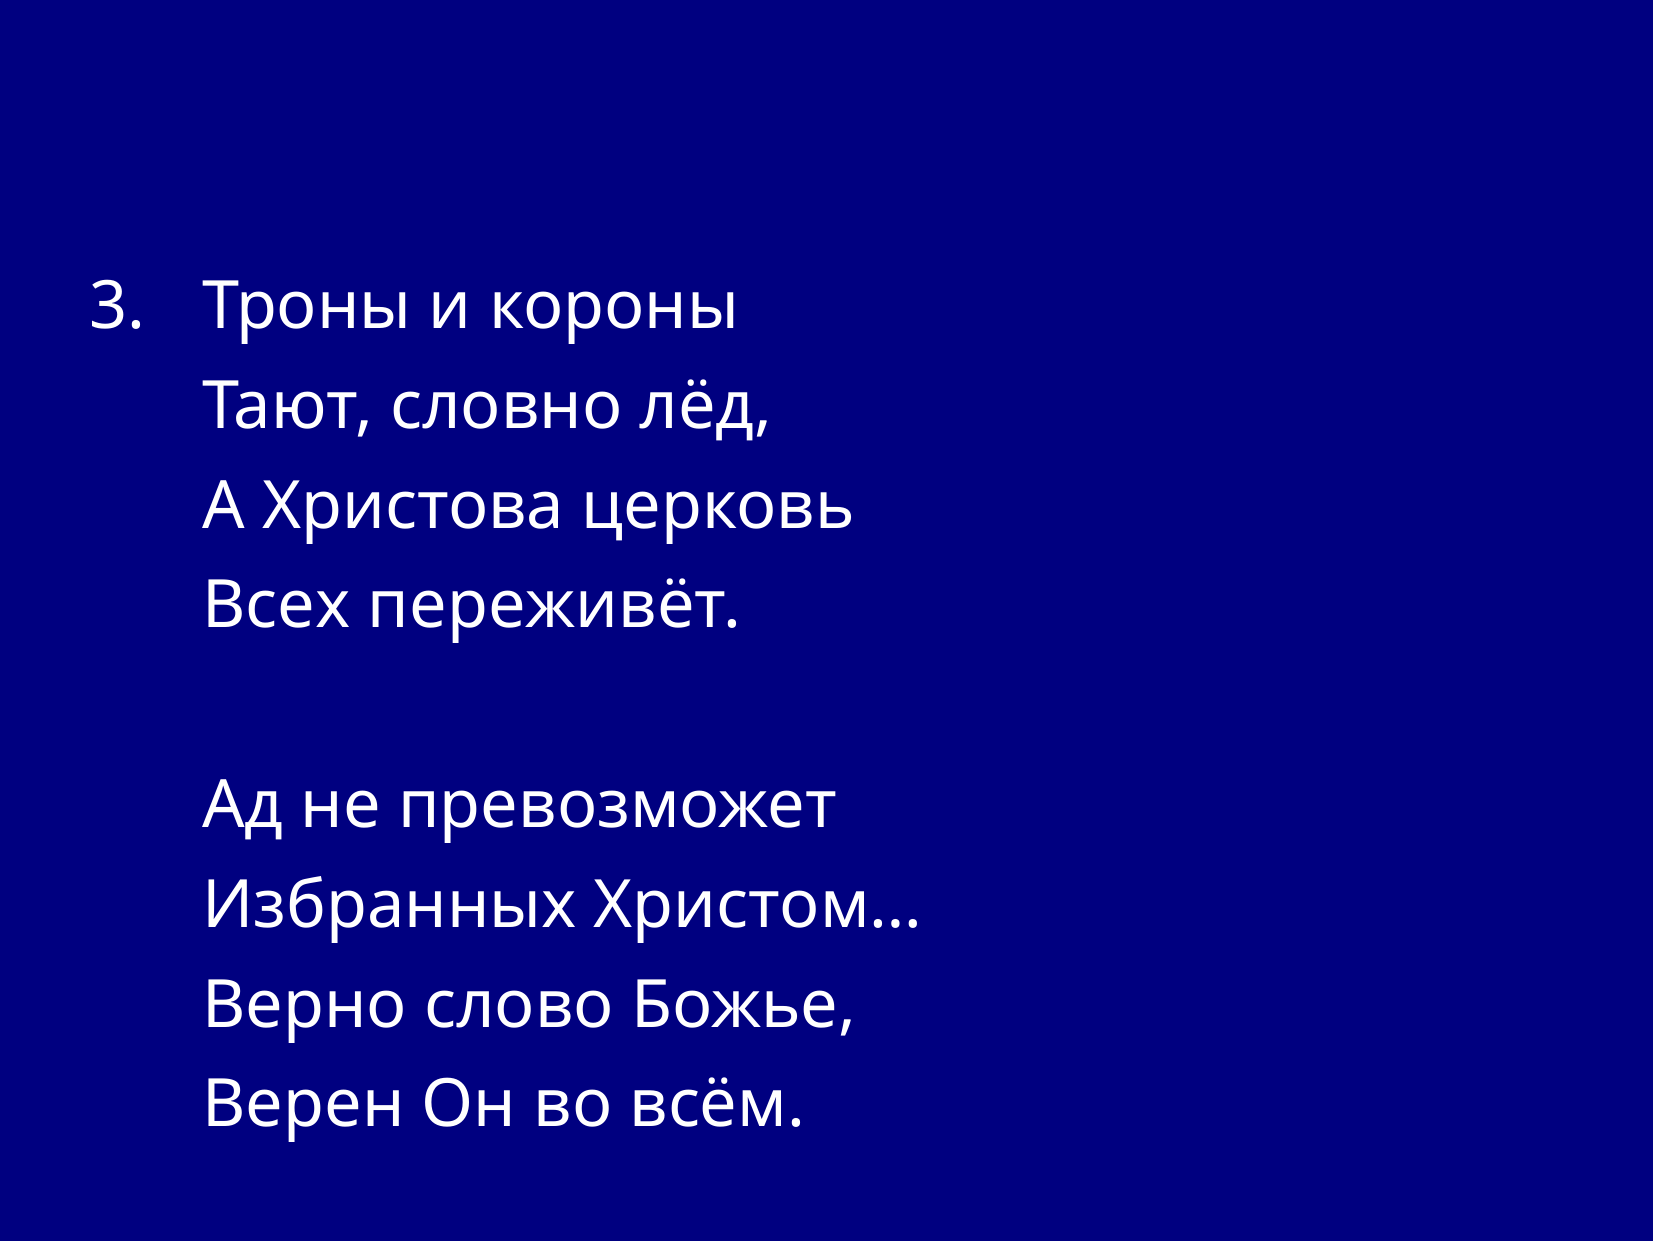

3.	Троны и короны
	Тают, словно лёд,
	А Христова церковь
	Всех переживёт.
	Ад не превозможет
	Избранных Христом…
	Верно слово Божье,
	Верен Он во всём.